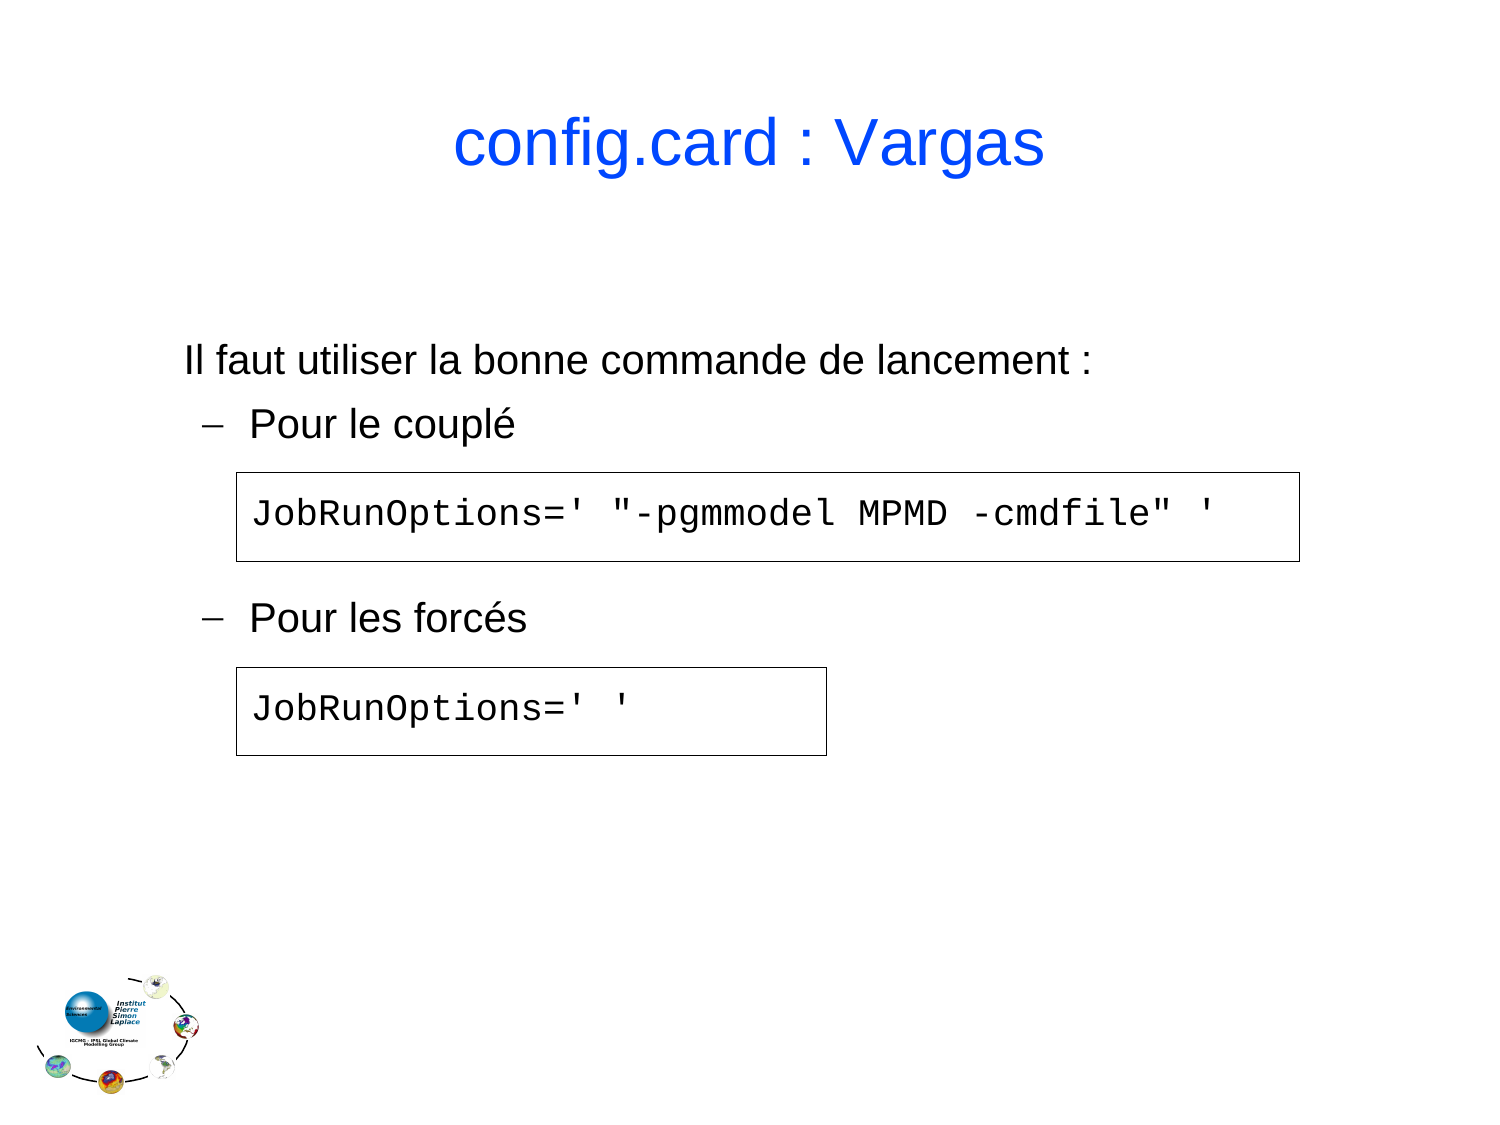

# config.card : Vargas
Il faut utiliser la bonne commande de lancement :
Pour le couplé
Pour les forcés
JobRunOptions=' "-pgmmodel MPMD -cmdfile" '
JobRunOptions=' '